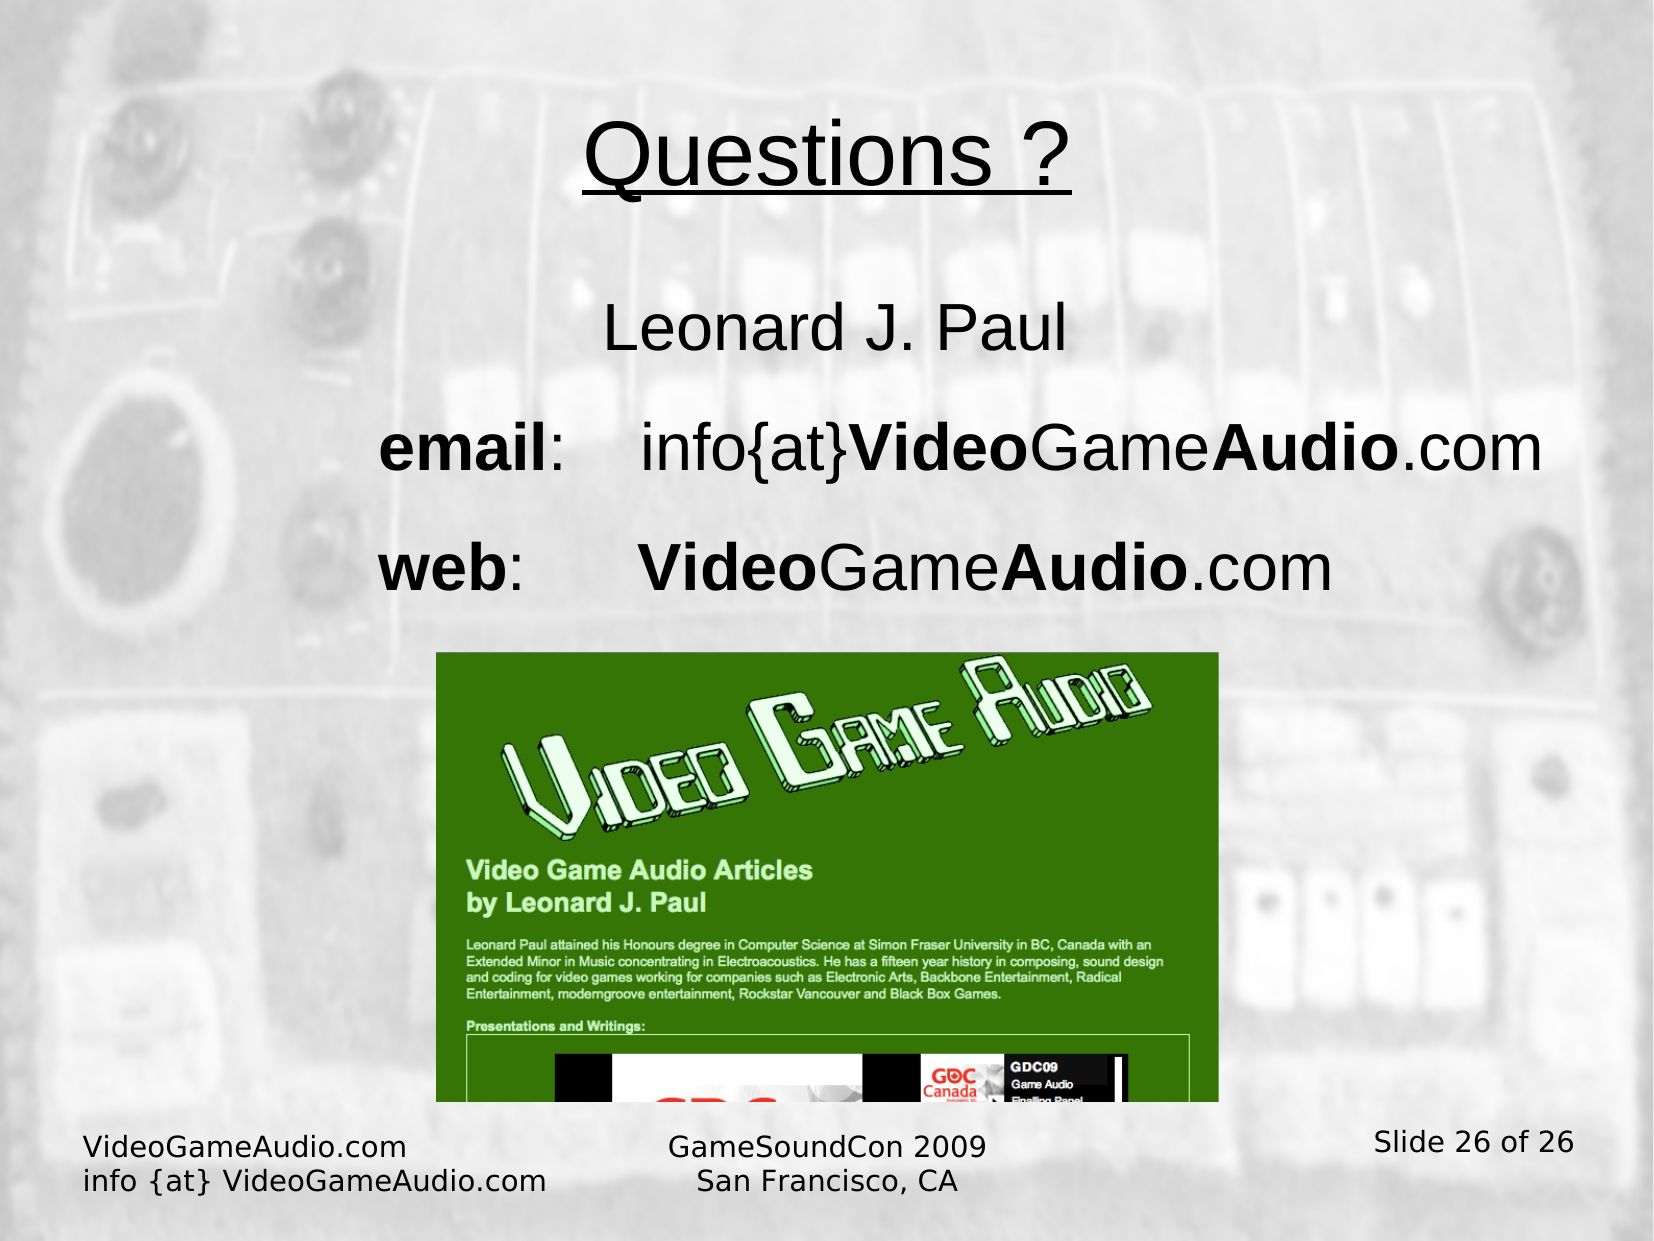

# Questions ?
Leonard J. Paul
 email: info{at}VideoGameAudio.com
 web: VideoGameAudio.com
26